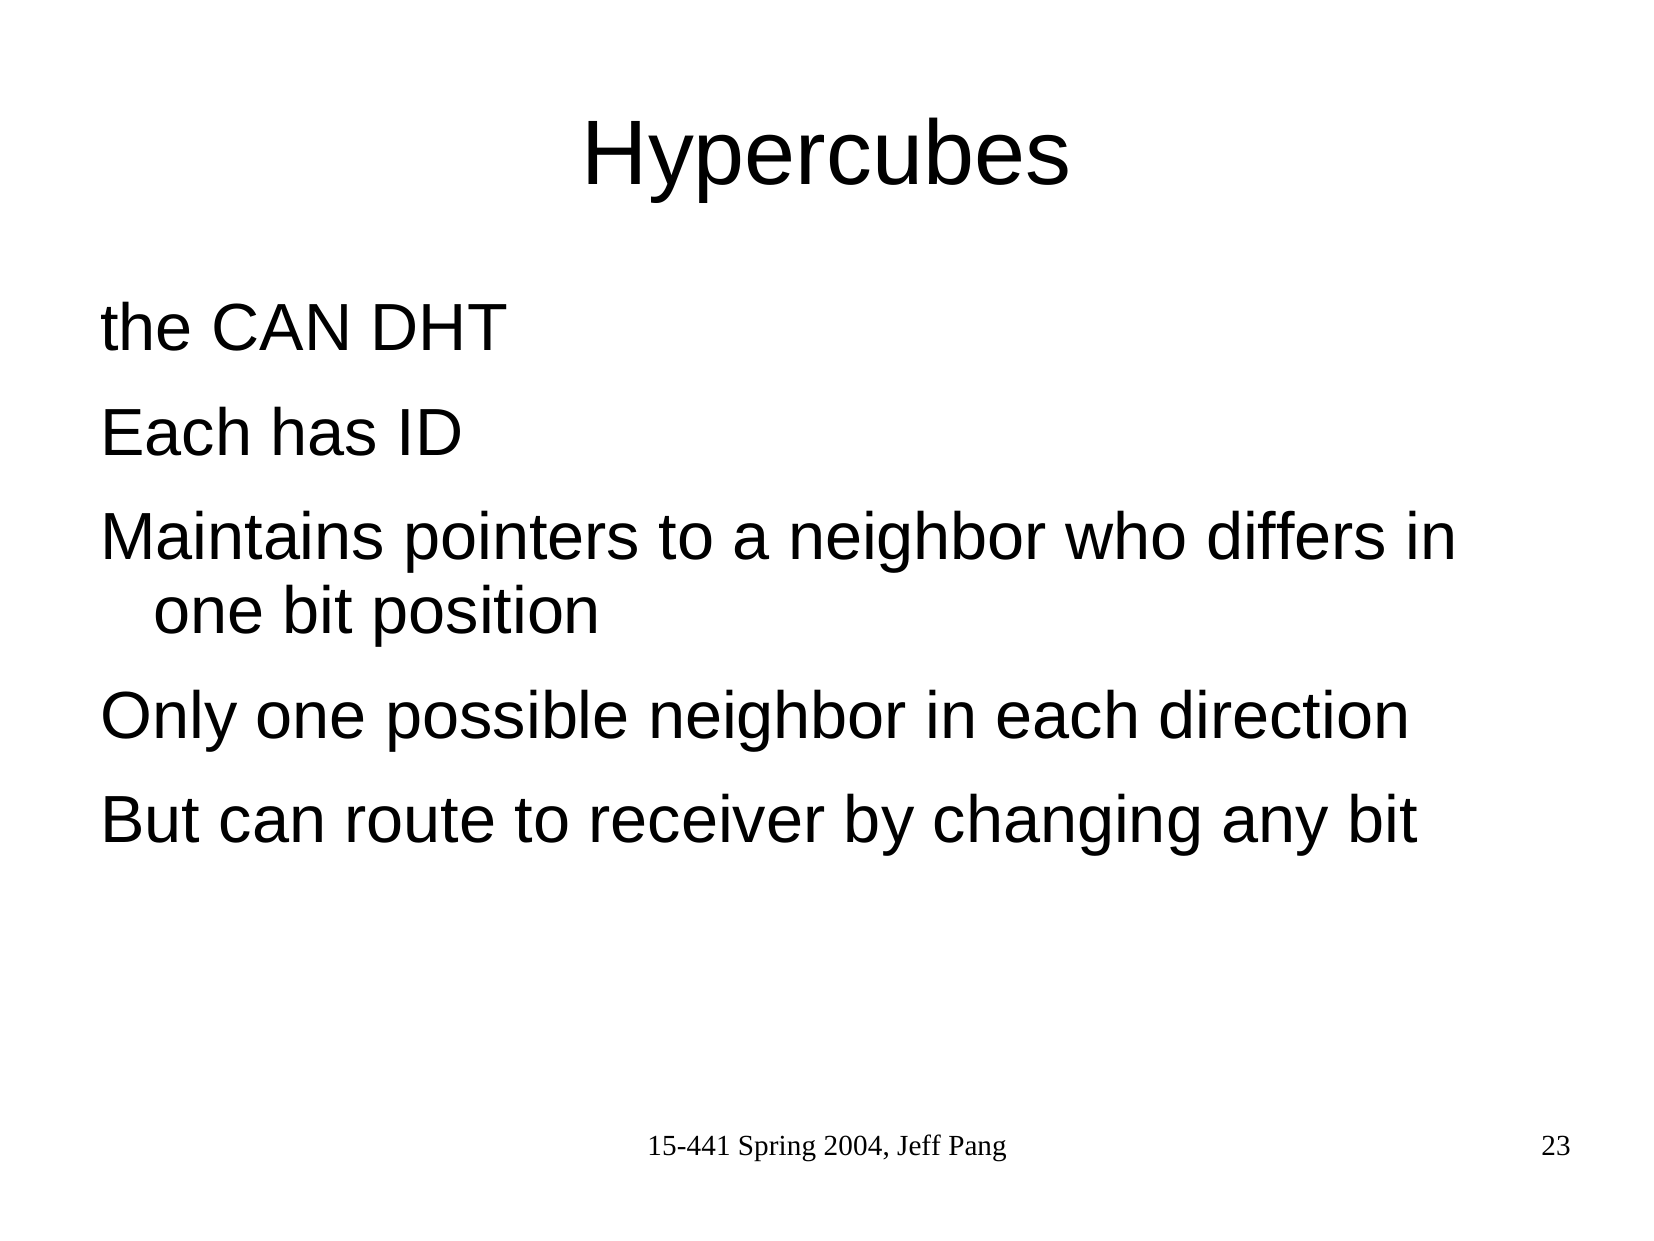

# Hypercubes
the CAN DHT
Each has ID
Maintains pointers to a neighbor who differs in one bit position
Only one possible neighbor in each direction
But can route to receiver by changing any bit
15-441 Spring 2004, Jeff Pang
23